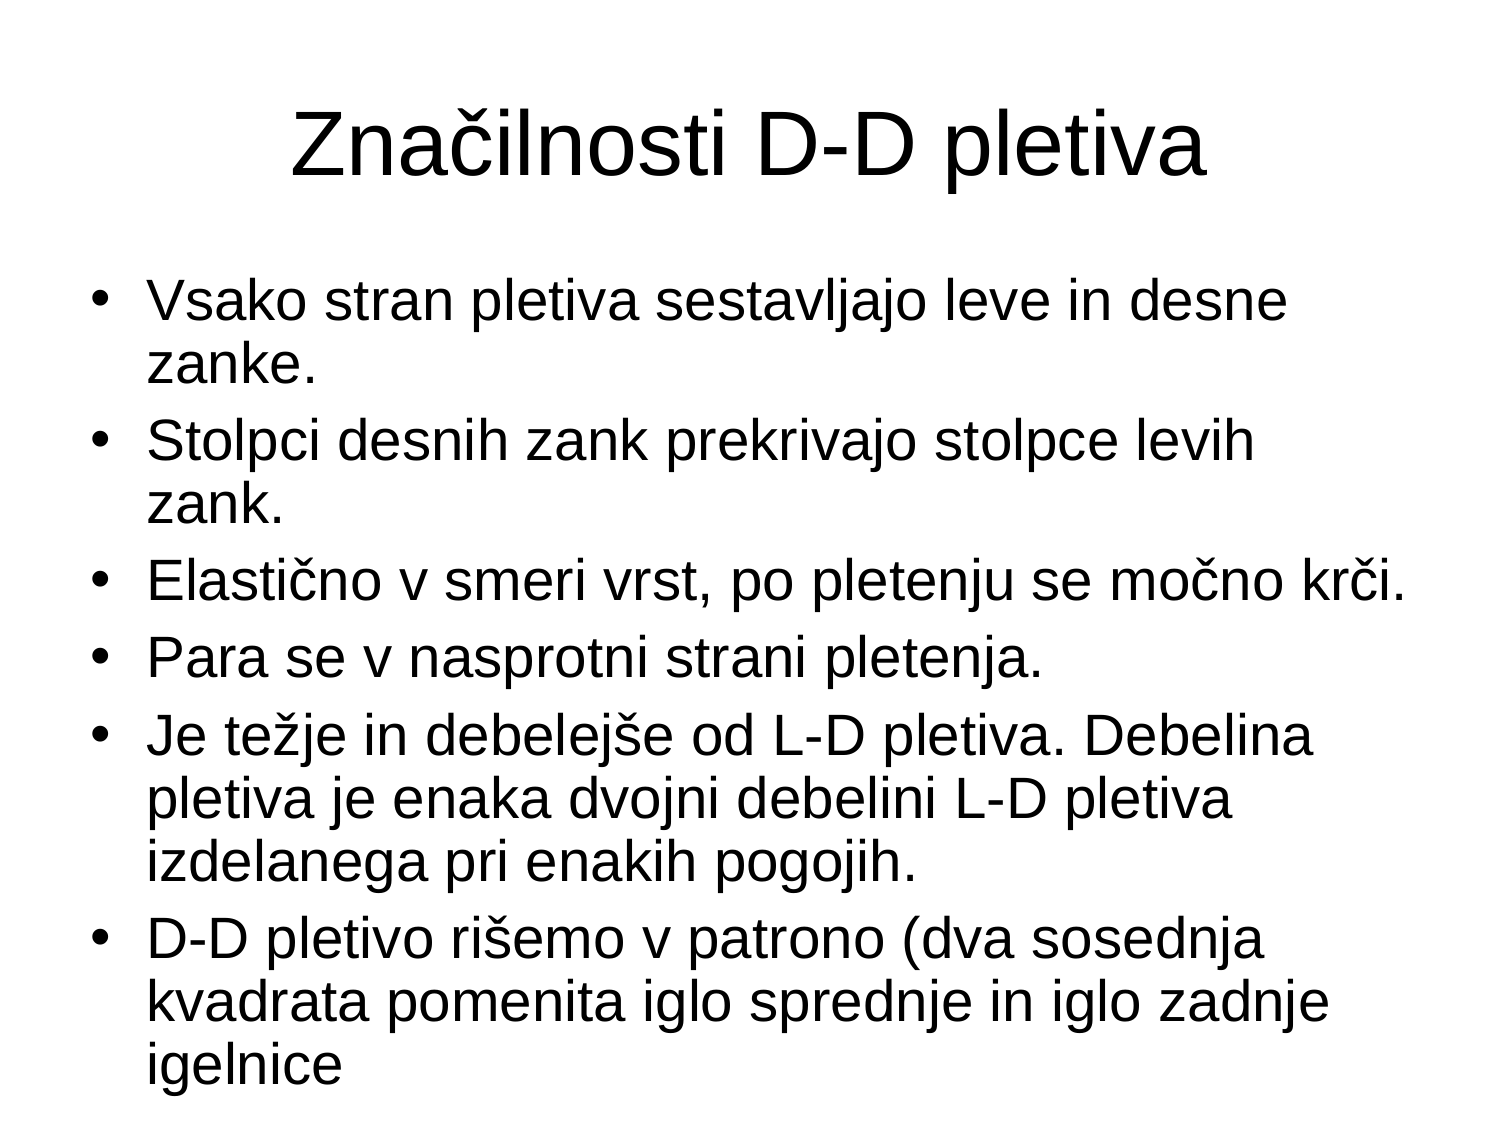

# Značilnosti D-D pletiva
Vsako stran pletiva sestavljajo leve in desne zanke.
Stolpci desnih zank prekrivajo stolpce levih zank.
Elastično v smeri vrst, po pletenju se močno krči.
Para se v nasprotni strani pletenja.
Je težje in debelejše od L-D pletiva. Debelina pletiva je enaka dvojni debelini L-D pletiva izdelanega pri enakih pogojih.
D-D pletivo rišemo v patrono (dva sosednja kvadrata pomenita iglo sprednje in iglo zadnje igelnice